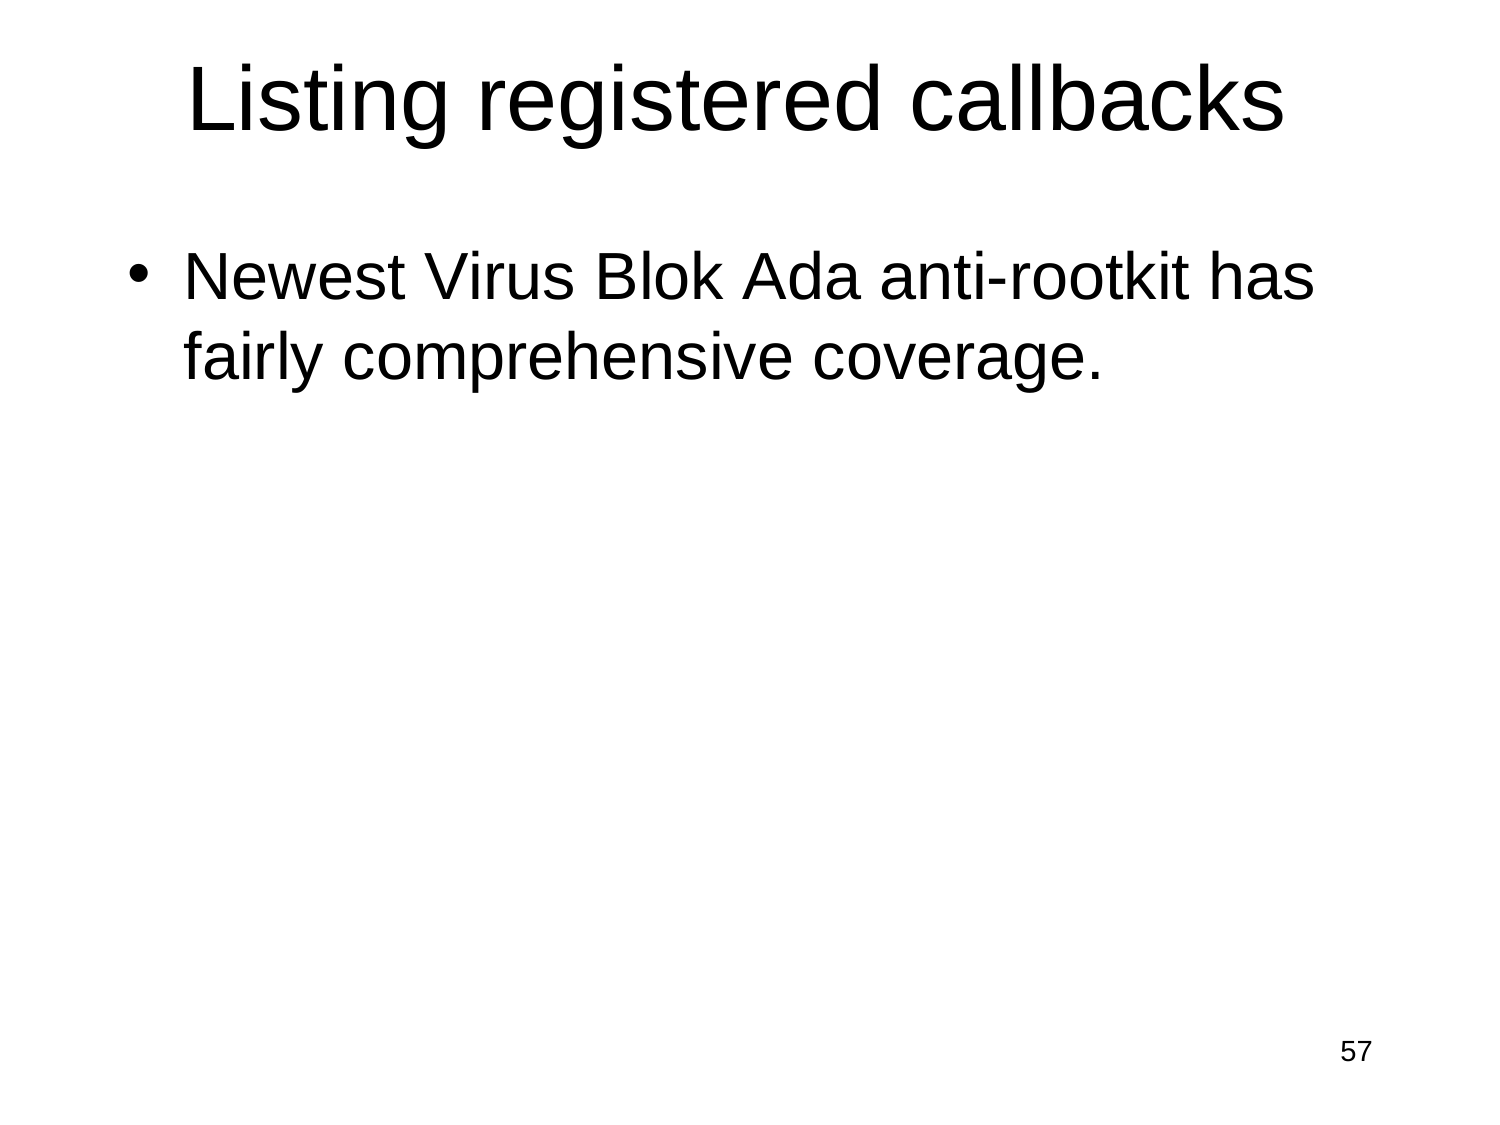

# Listing registered callbacks
Newest Virus Blok Ada anti-rootkit has fairly comprehensive coverage.